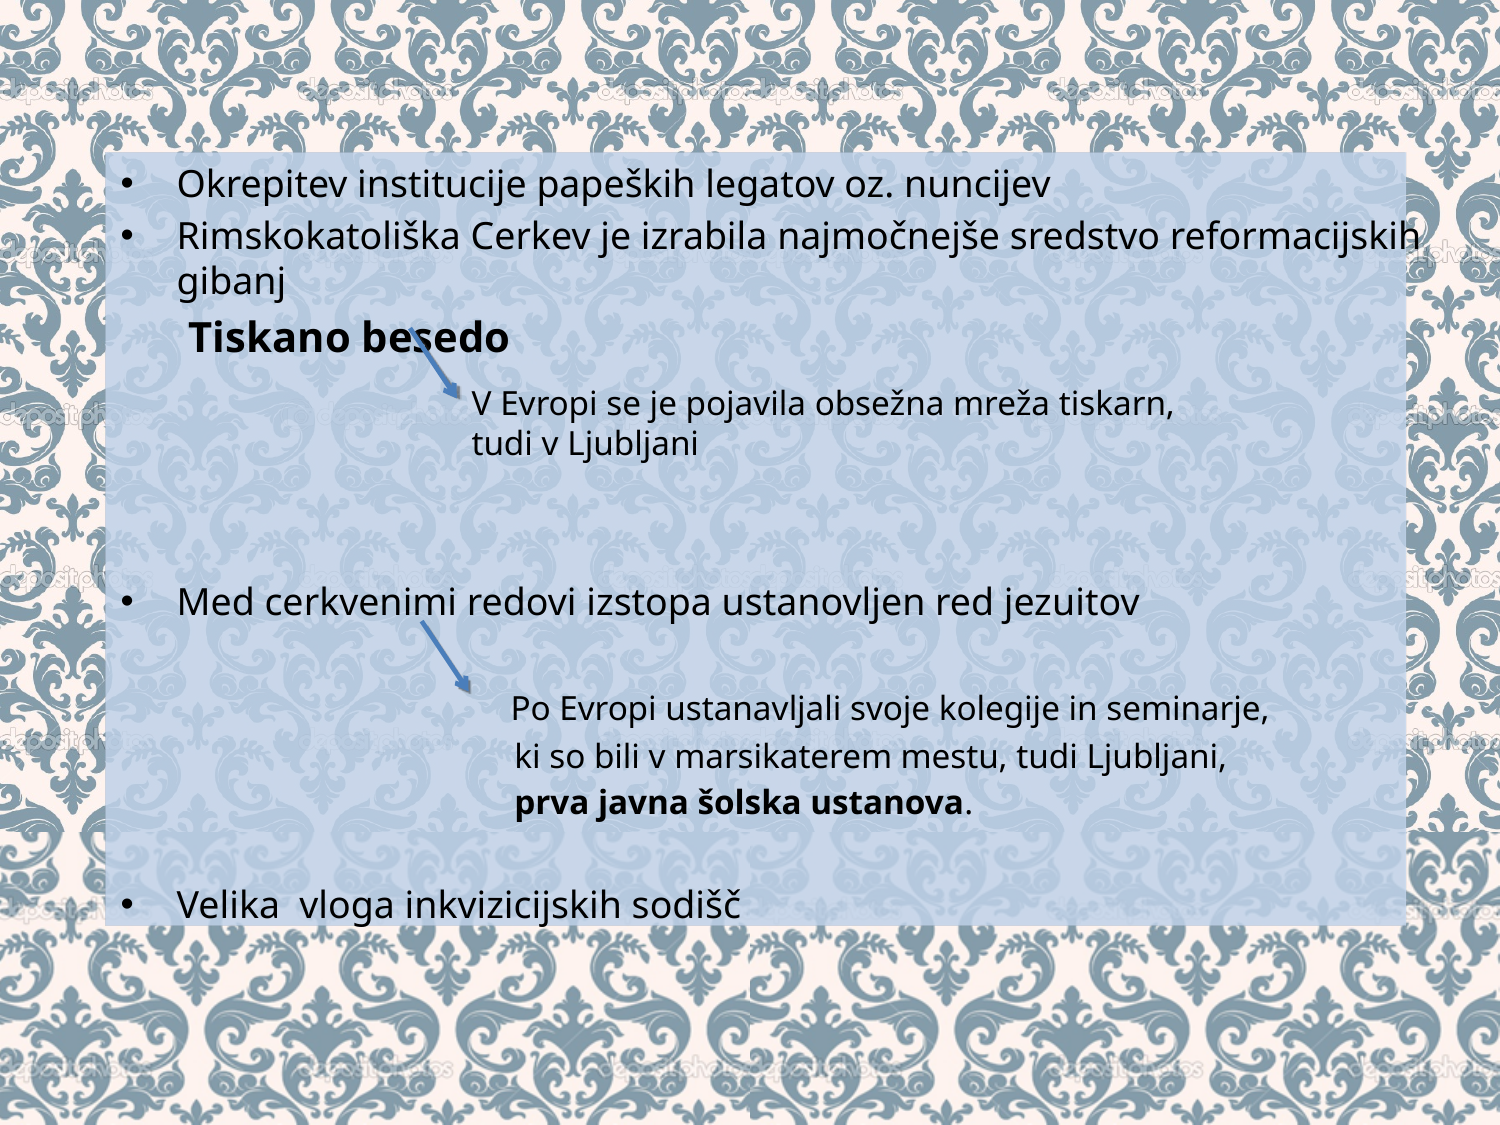

#
Okrepitev institucije papeških legatov oz. nuncijev
Rimskokatoliška Cerkev je izrabila najmočnejše sredstvo reformacijskih gibanj
 Tiskano besedo
Med cerkvenimi redovi izstopa ustanovljen red jezuitov
 Po Evropi ustanavljali svoje kolegije in seminarje,
 ki so bili v marsikaterem mestu, tudi Ljubljani,
 prva javna šolska ustanova.
Velika vloga inkvizicijskih sodišč
V Evropi se je pojavila obsežna mreža tiskarn, tudi v Ljubljani